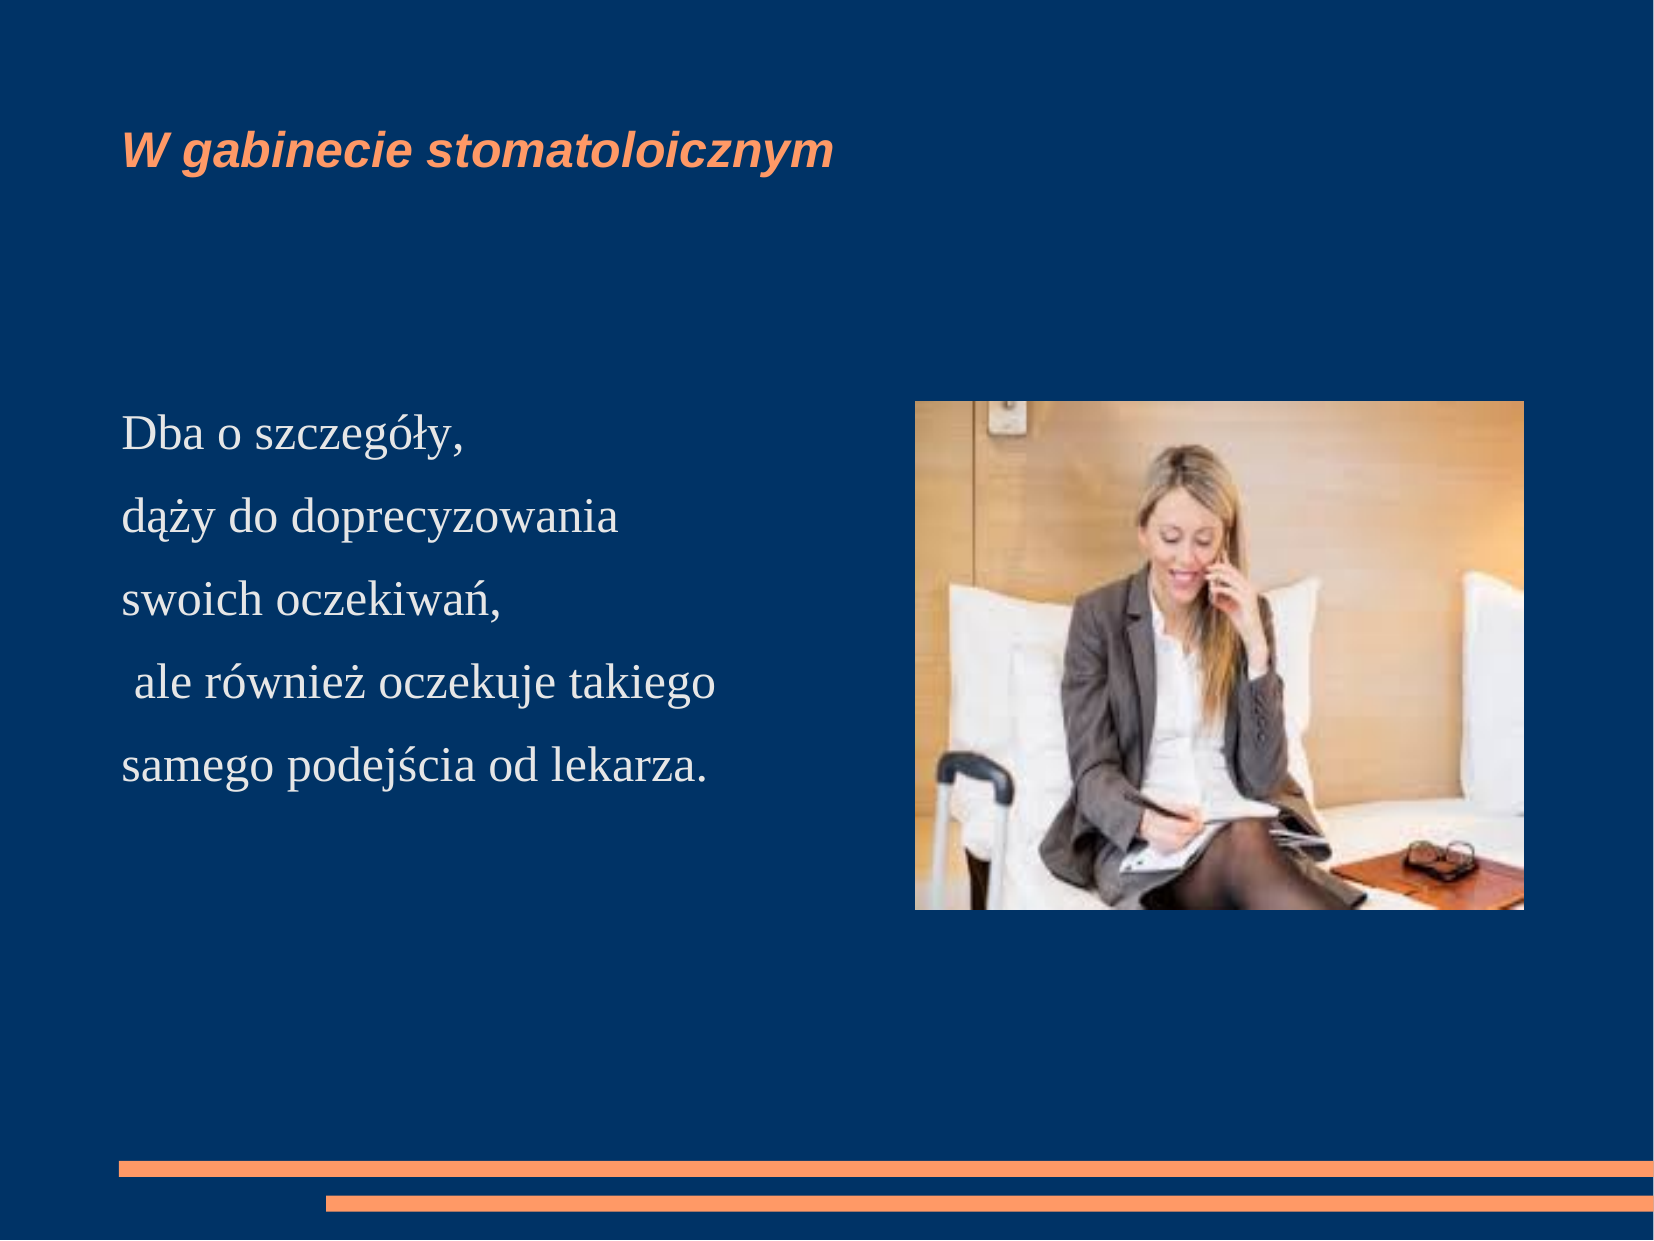

# W gabinecie stomatoloicznym
Dba o szczegóły,
dąży do doprecyzowania
swoich oczekiwań,
 ale również oczekuje takiego
samego podejścia od lekarza.